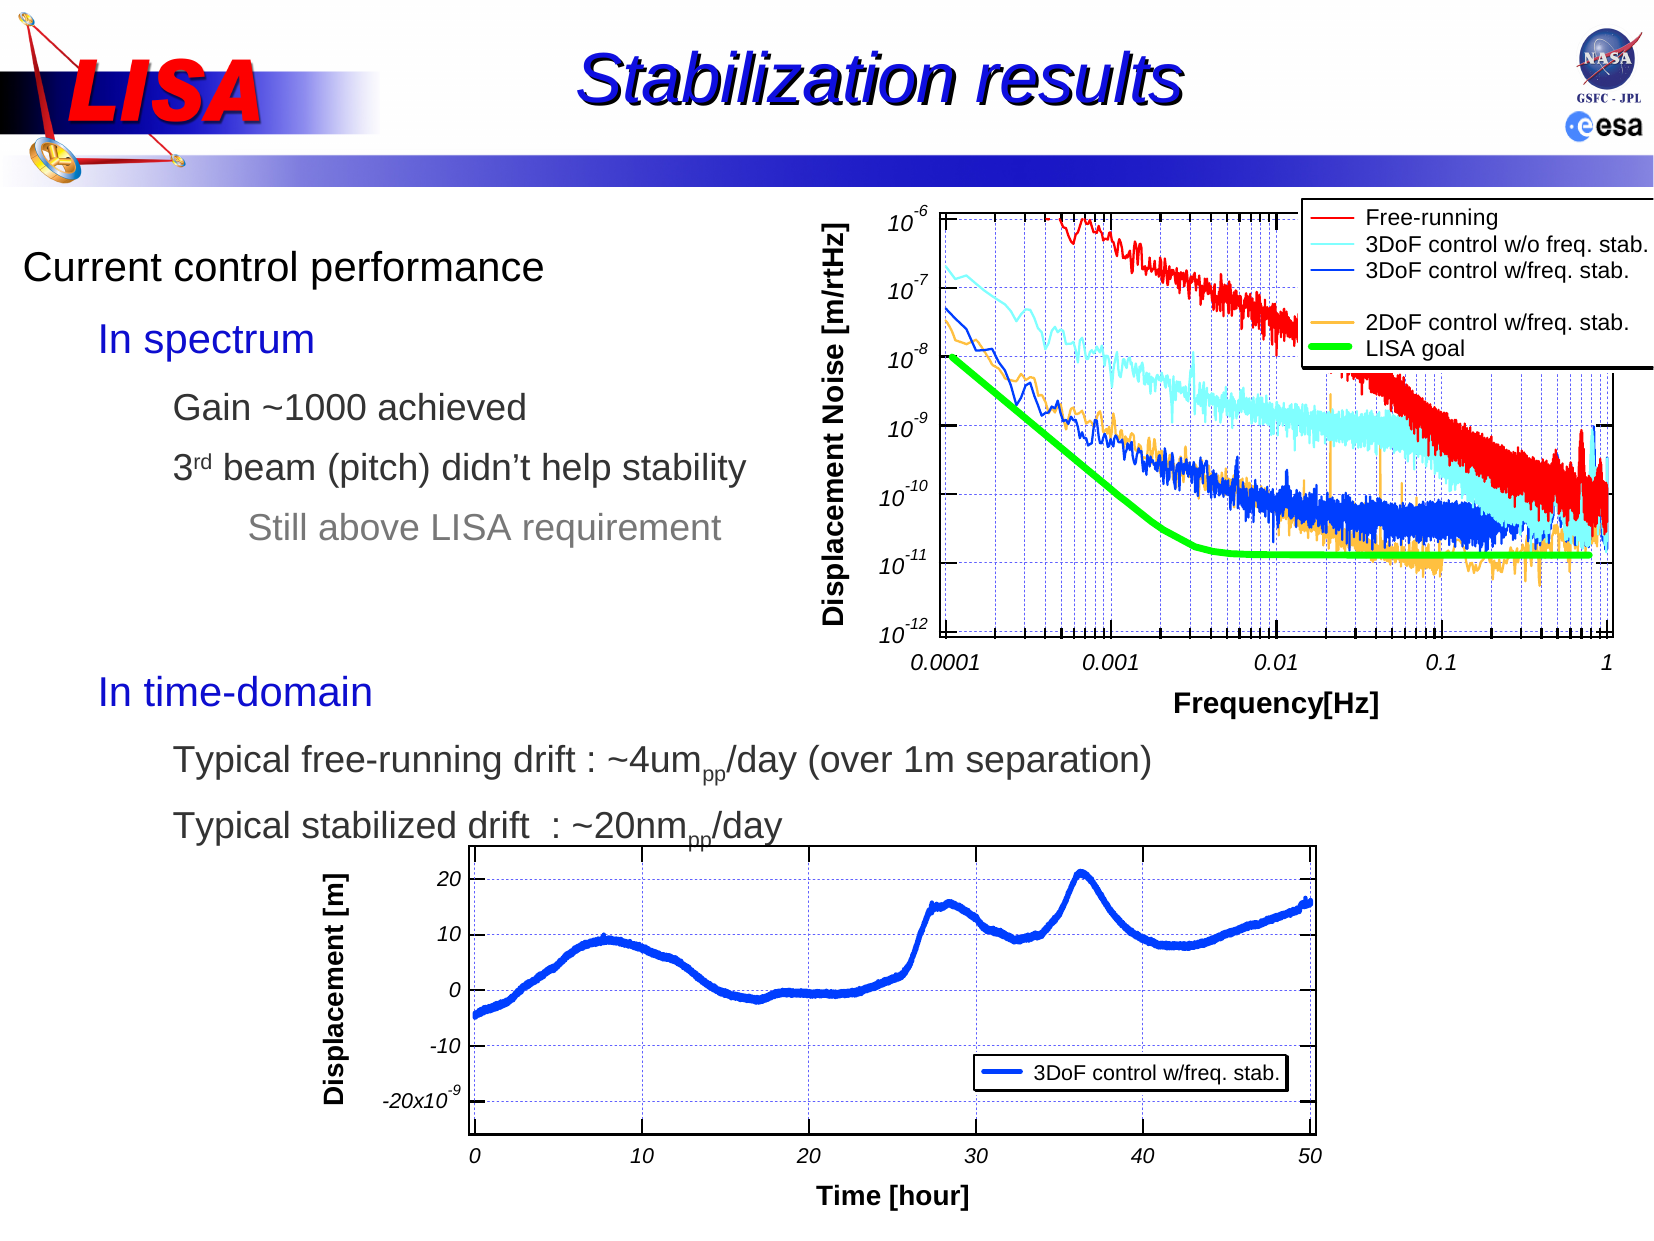

# Stabilization results
Current control performance
In spectrum
Gain ~1000 achieved
3rd beam (pitch) didn’t help stability
Still above LISA requirement
In time-domain
Typical free-running drift : ~4umpp/day (over 1m separation)
Typical stabilized drift : ~20nmpp/day